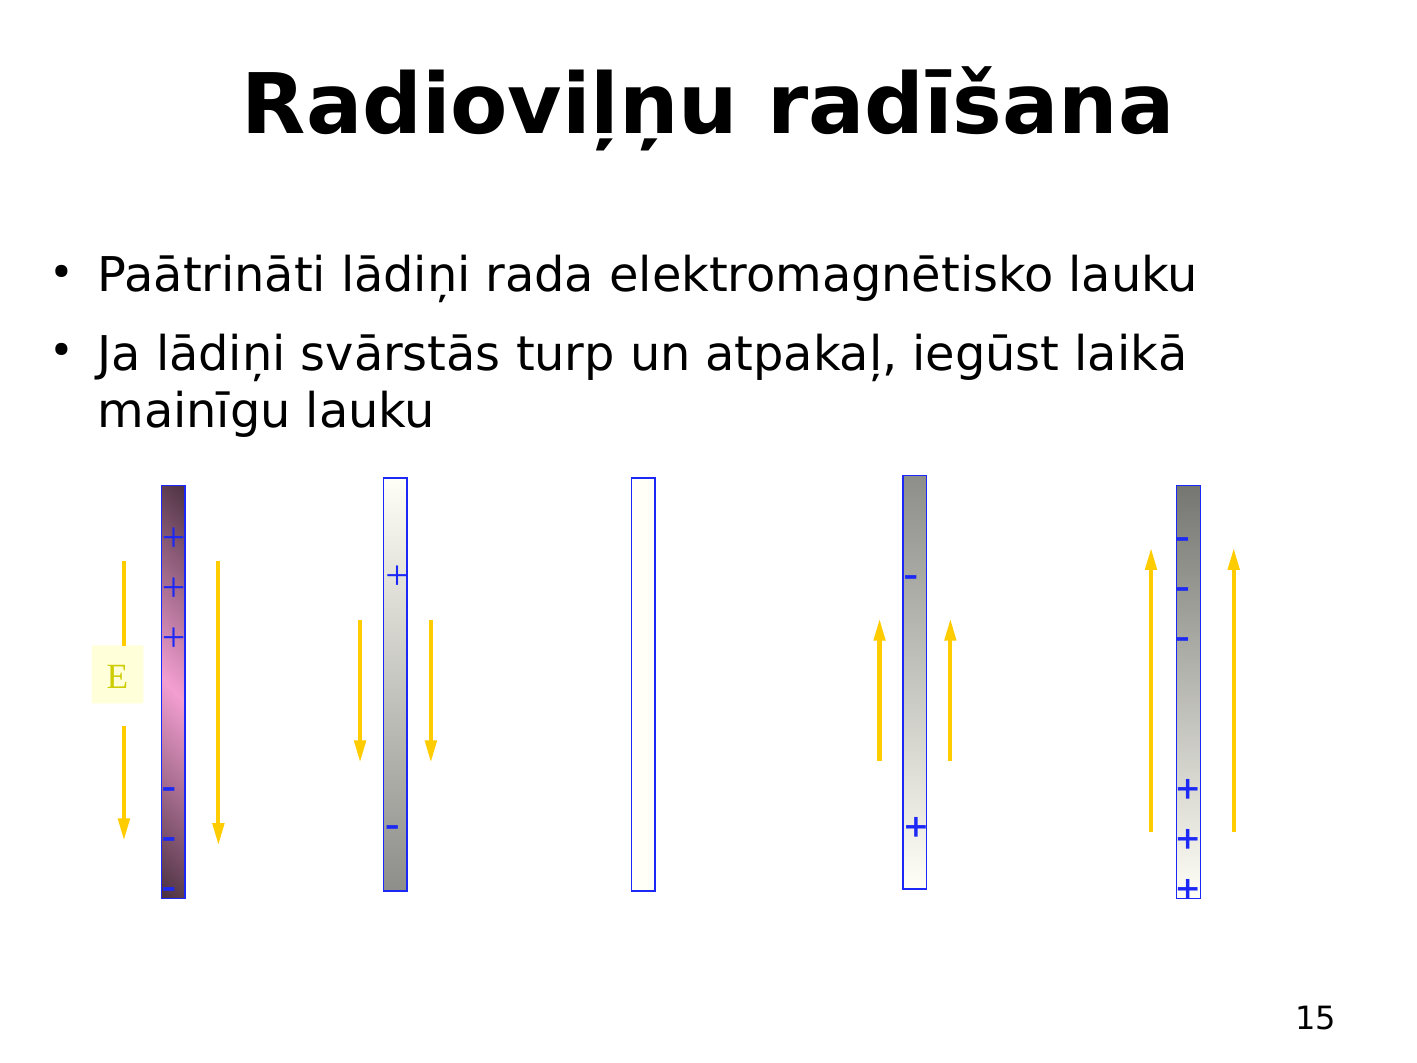

# Radioviļņu radīšana
Paātrināti lādiņi rada elektromagnētisko lauku
Ja lādiņi svārstās turp un atpakaļ, iegūst laikā mainīgu lauku
+



+
+
+









E